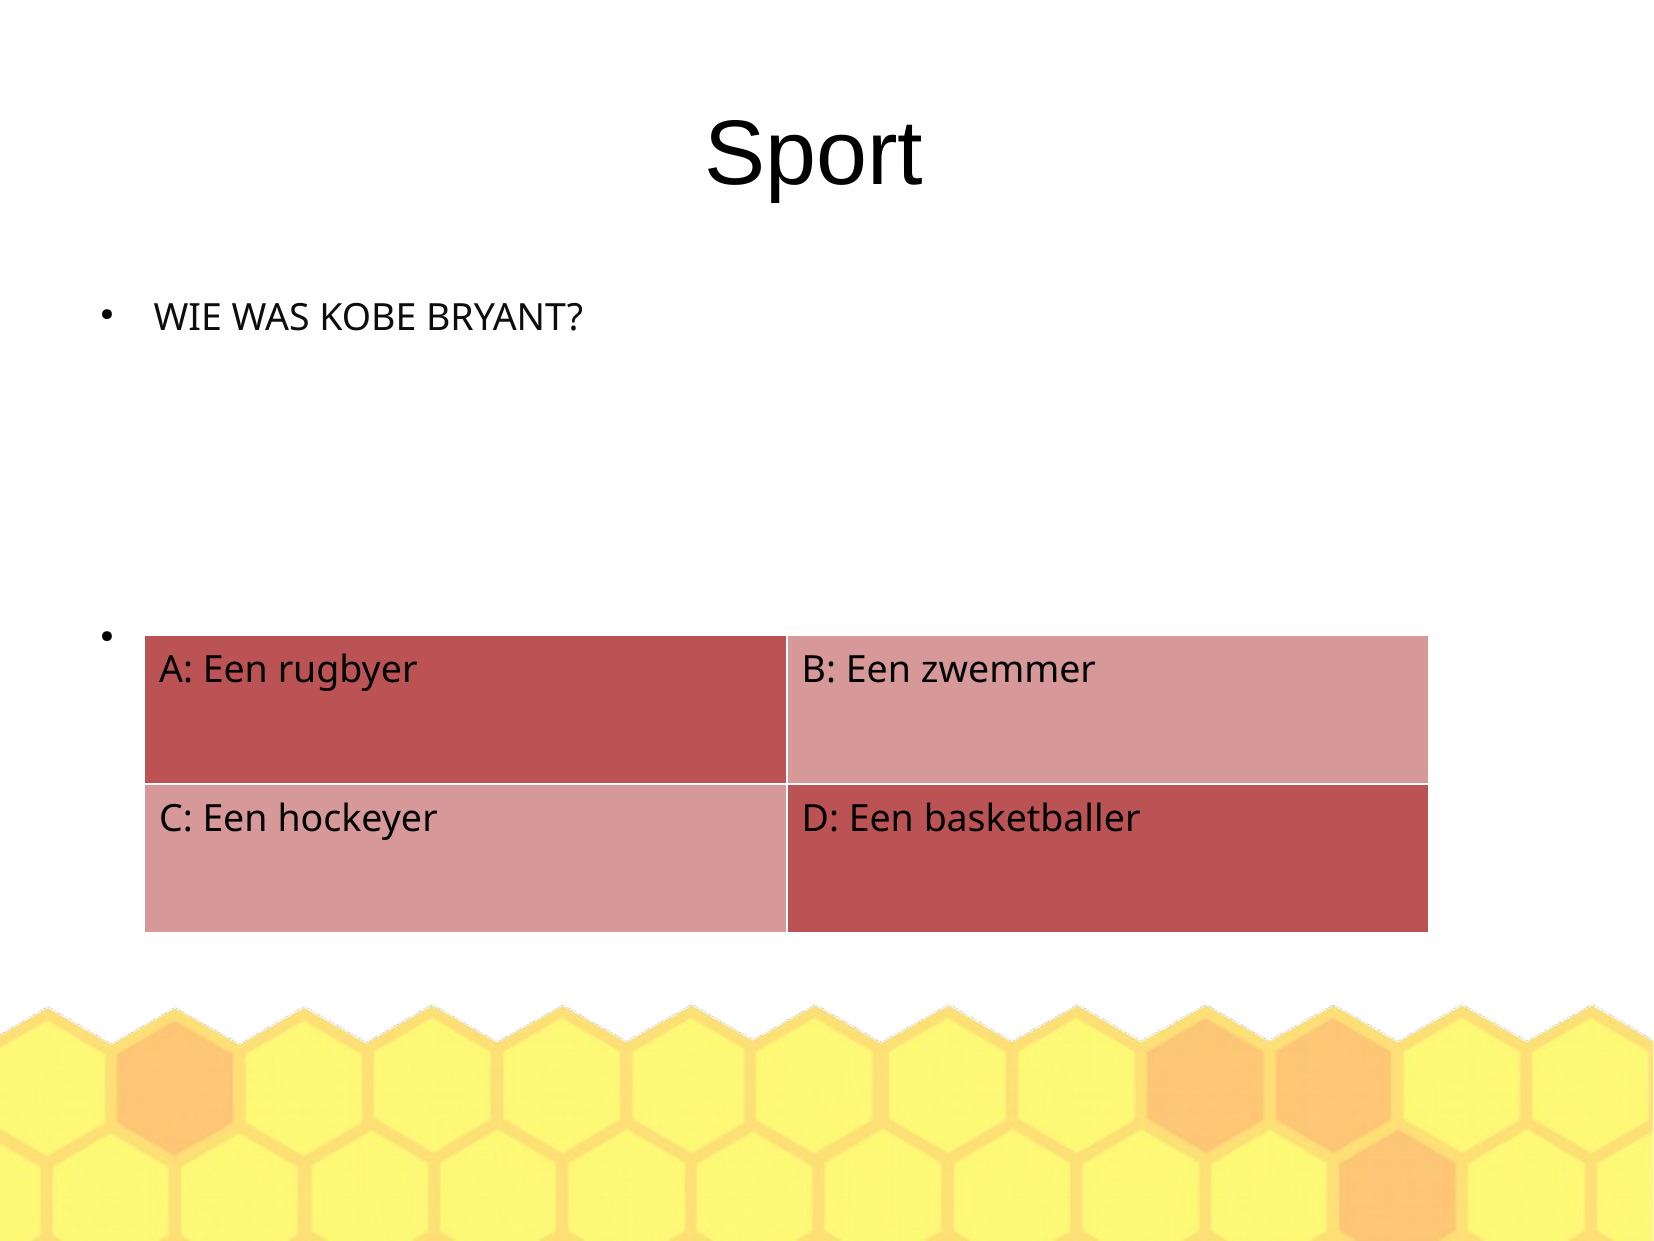

# Sport
Wie was Kobe Bryant?
| A: Een rugbyer | B: Een zwemmer |
| --- | --- |
| C: Een hockeyer | D: Een basketballer |